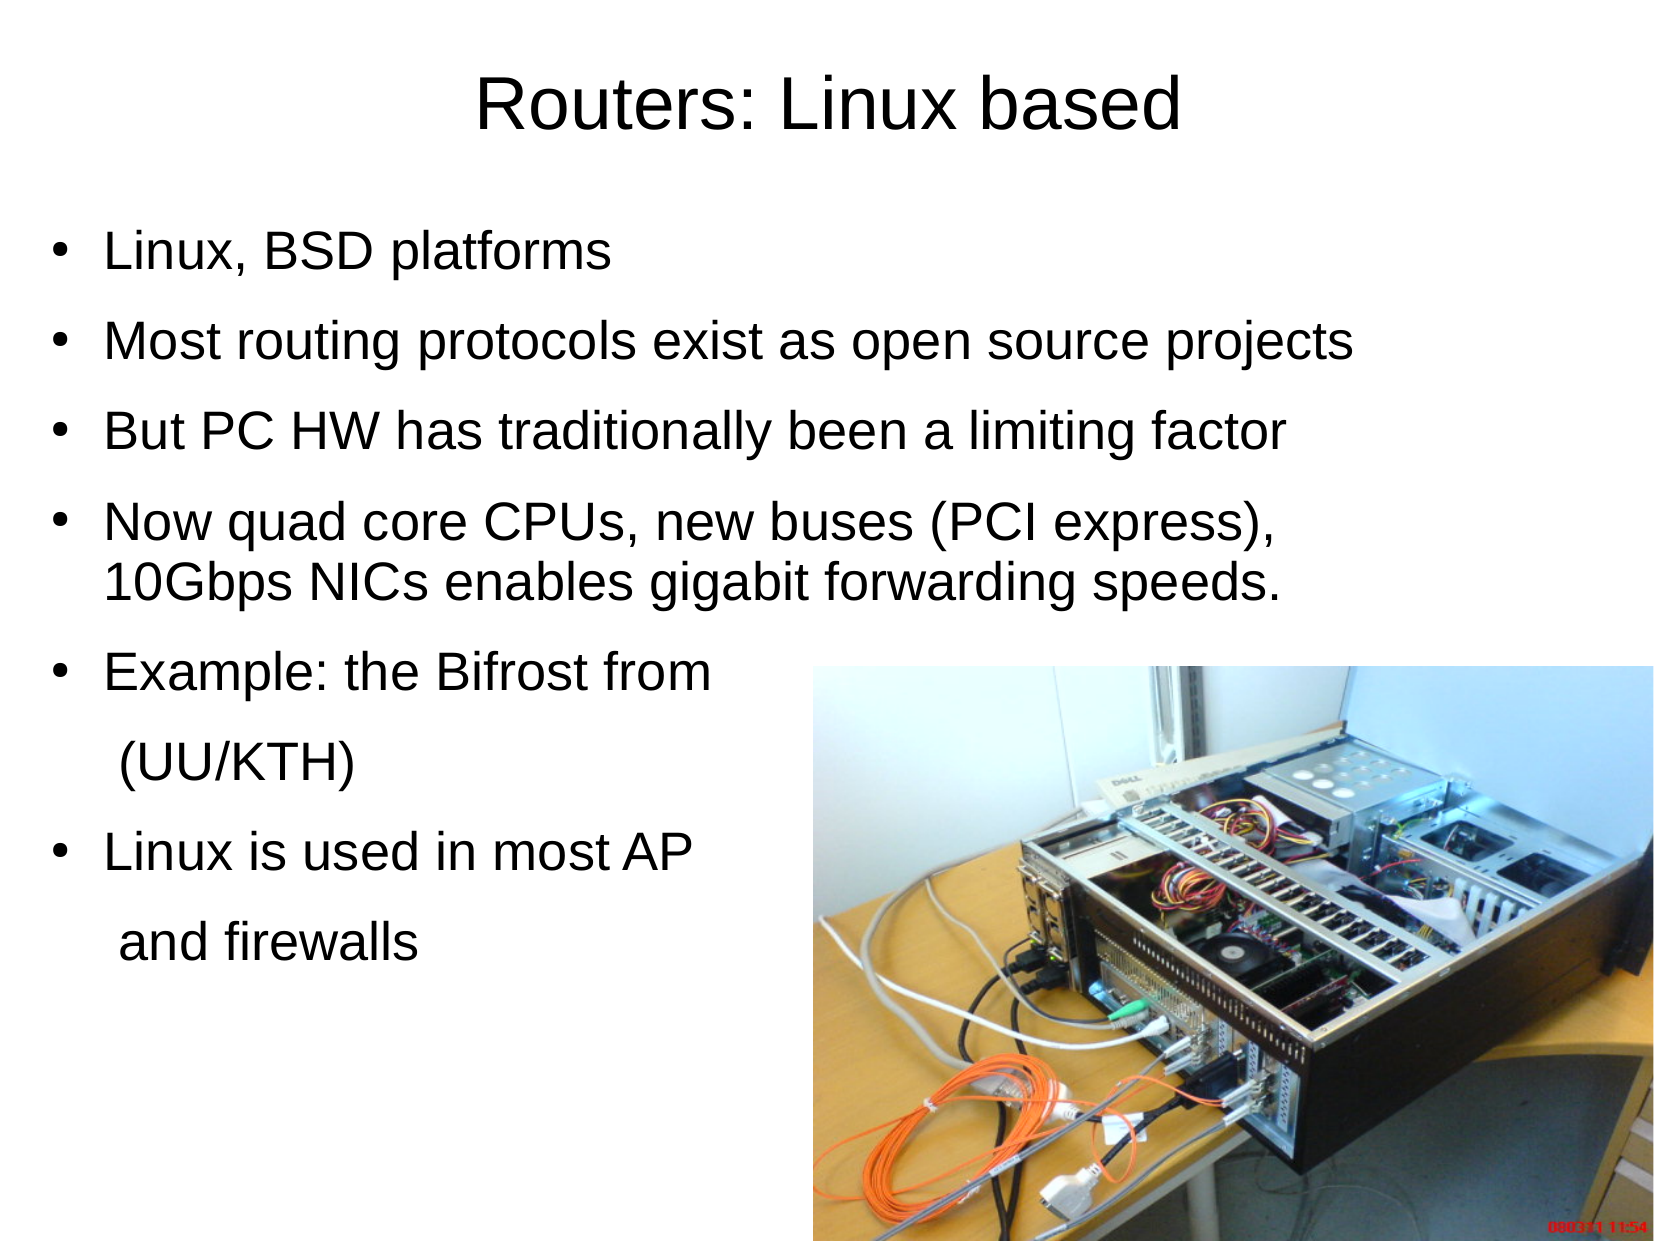

# Routers: Linux based
Linux, BSD platforms
Most routing protocols exist as open source projects
But PC HW has traditionally been a limiting factor
Now quad core CPUs, new buses (PCI express), 10Gbps NICs enables gigabit forwarding speeds.
Example: the Bifrost from
 (UU/KTH)
Linux is used in most AP
 and firewalls
19